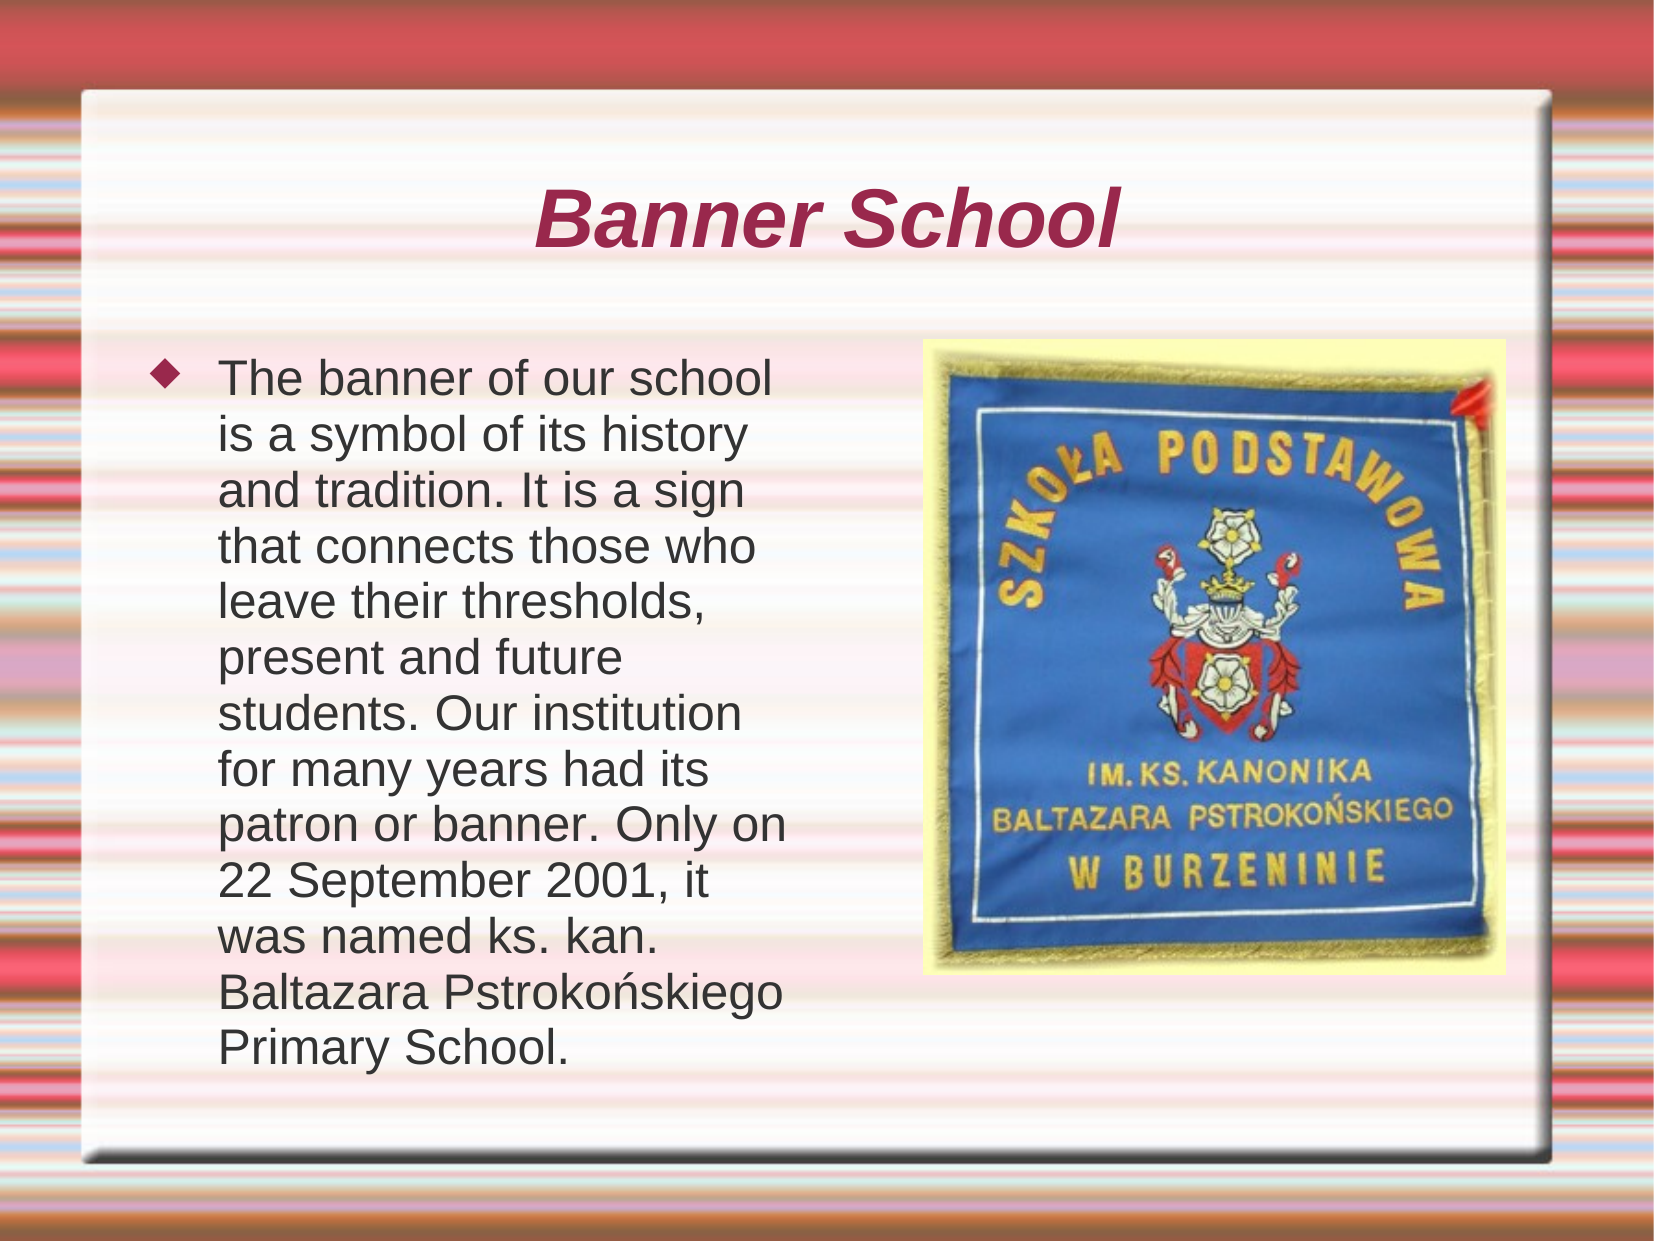

# Banner School
The banner of our school is a symbol of its history and tradition. It is a sign that connects those who leave their thresholds, present and future students. Our institution for many years had its patron or banner. Only on 22 September 2001, it was named ks. kan. Baltazara Pstrokońskiego Primary School.